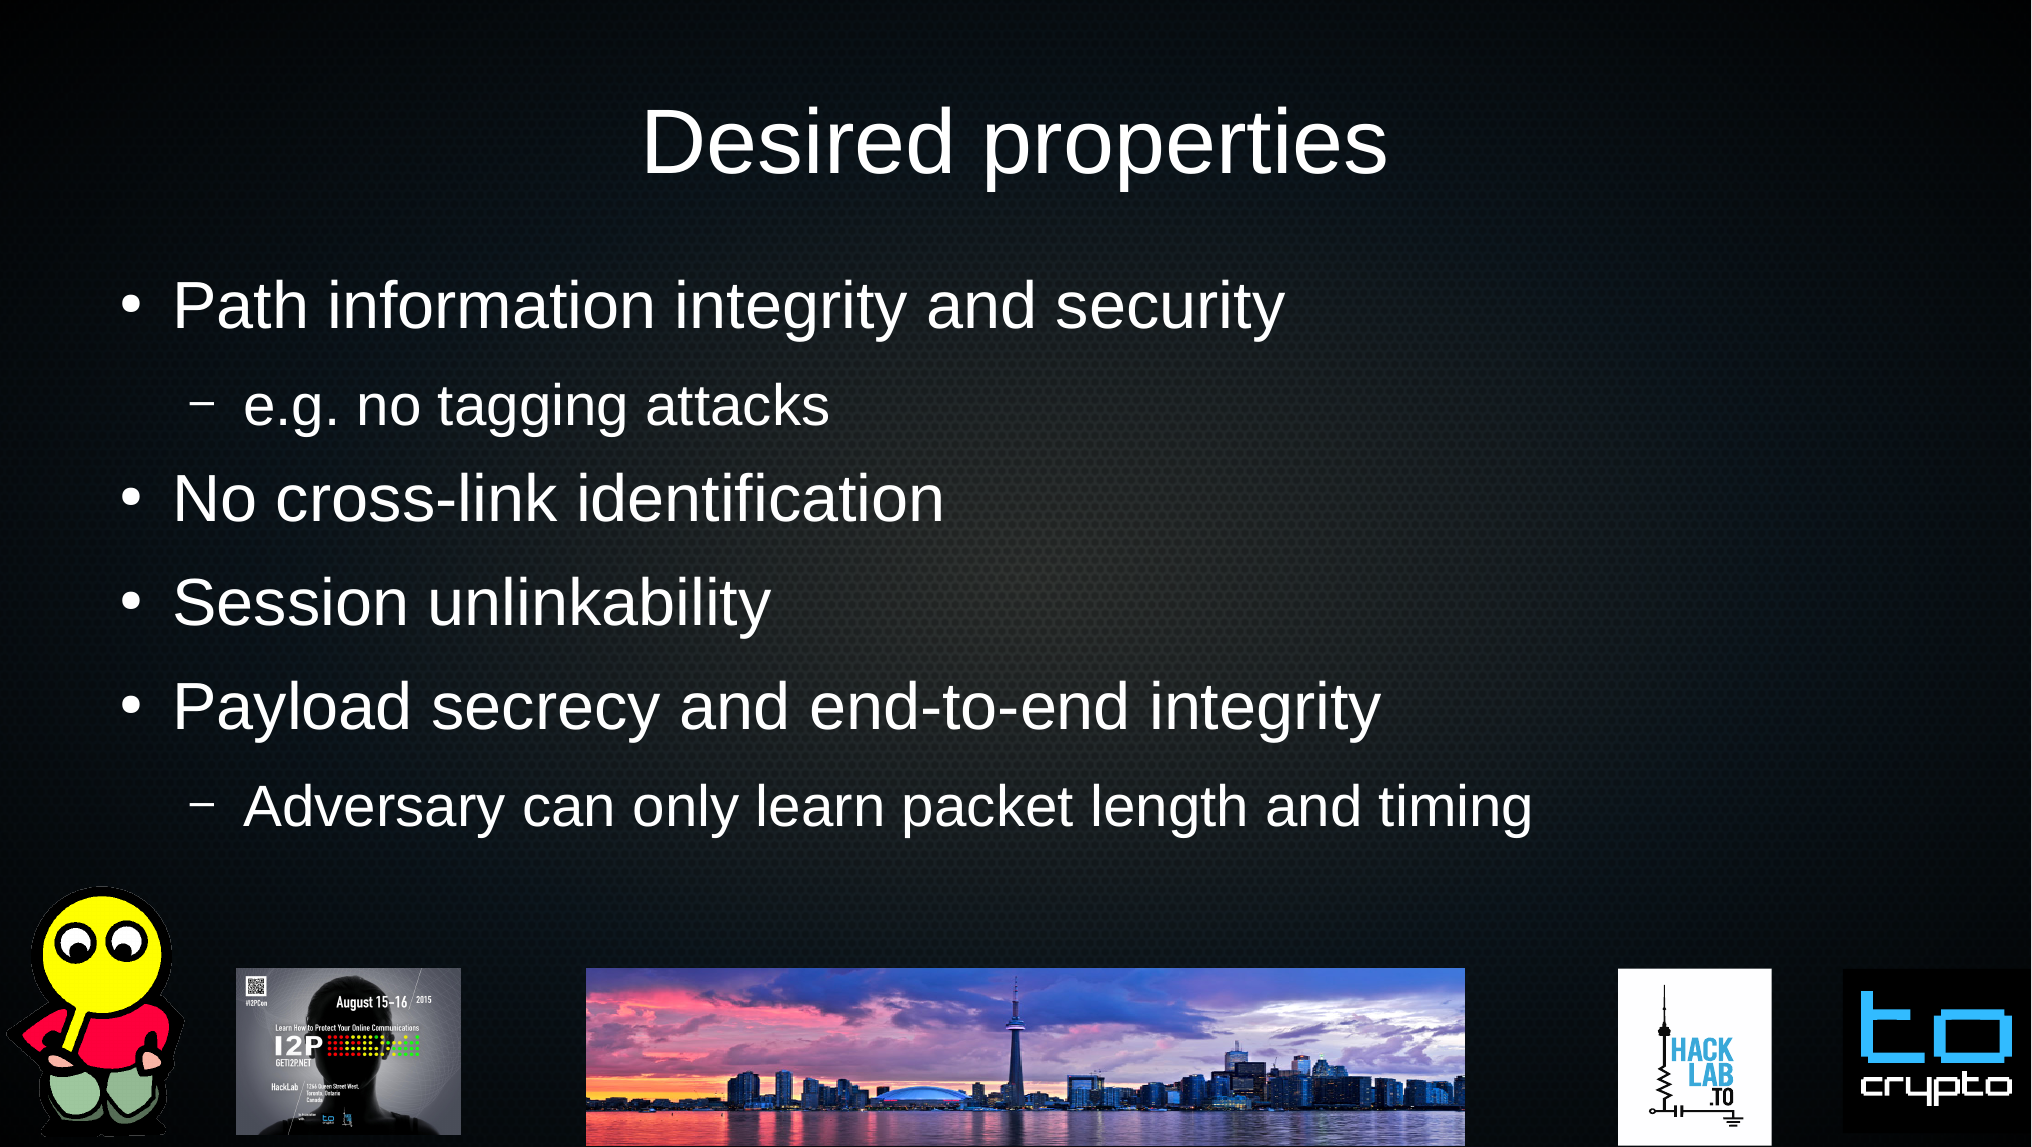

# Desired properties
Path information integrity and security
e.g. no tagging attacks
No cross-link identification
Session unlinkability
Payload secrecy and end-to-end integrity
Adversary can only learn packet length and timing
6